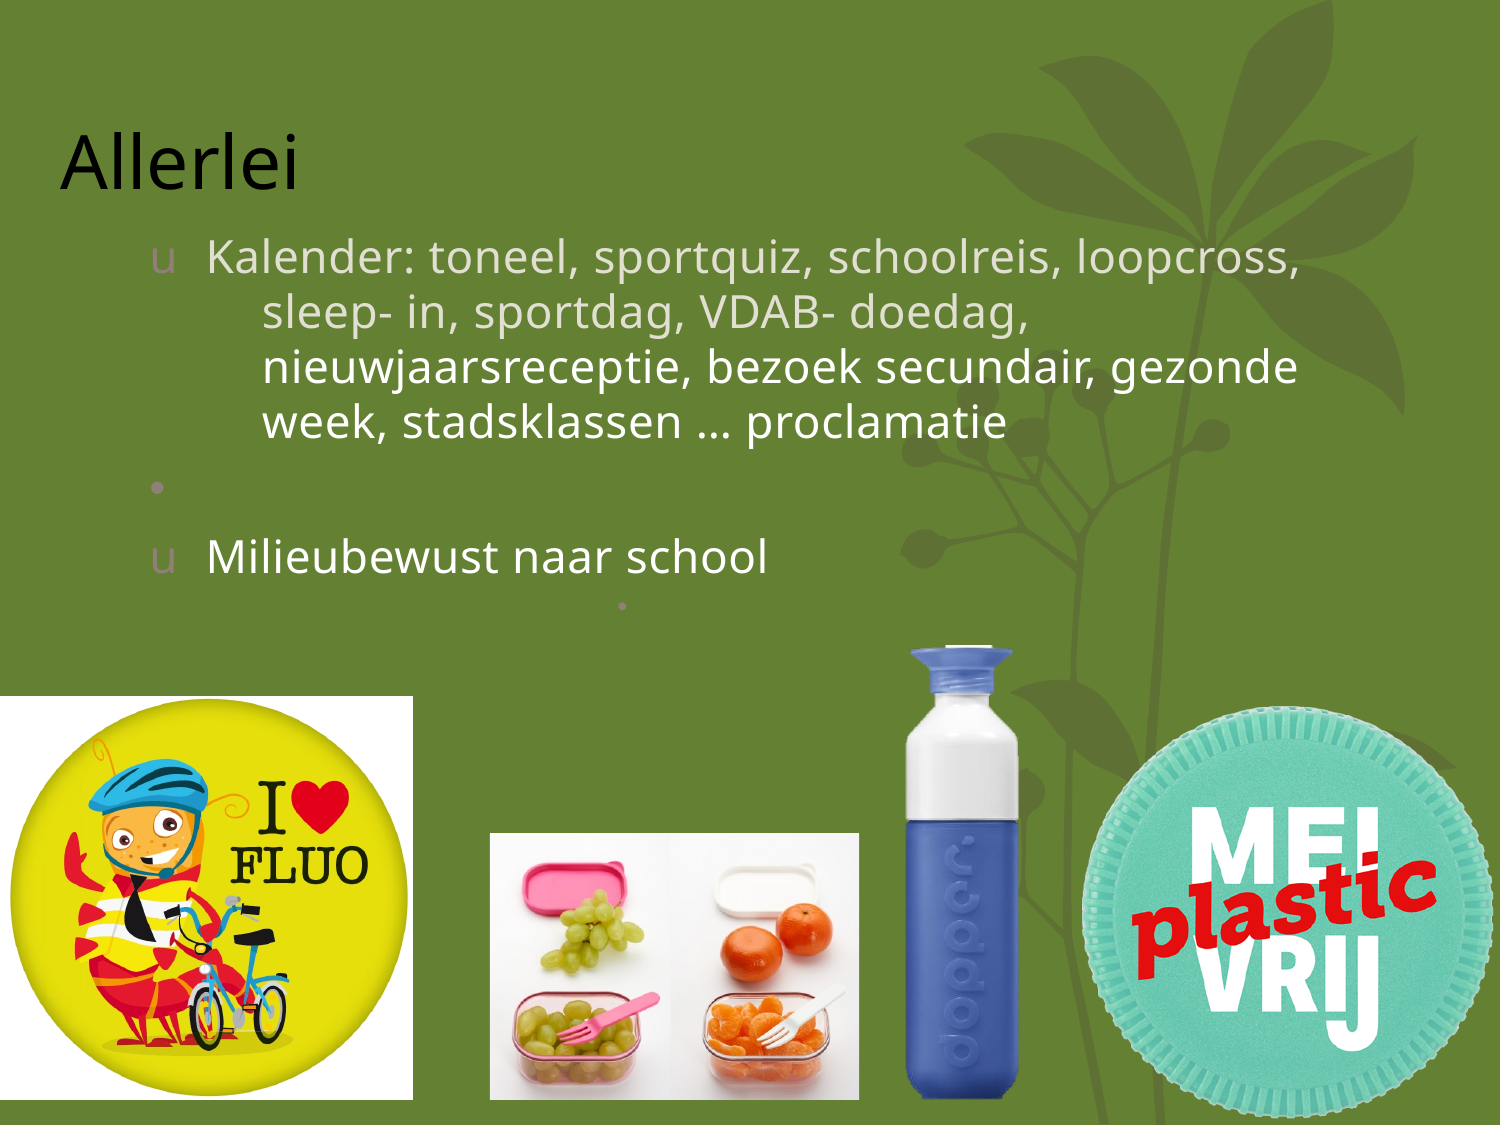

# Allerlei
Kalender: toneel, sportquiz, schoolreis, loopcross, sleep- in, sportdag, VDAB- doedag, nieuwjaarsreceptie, bezoek secundair, gezonde week, stadsklassen … proclamatie
Milieubewust naar school